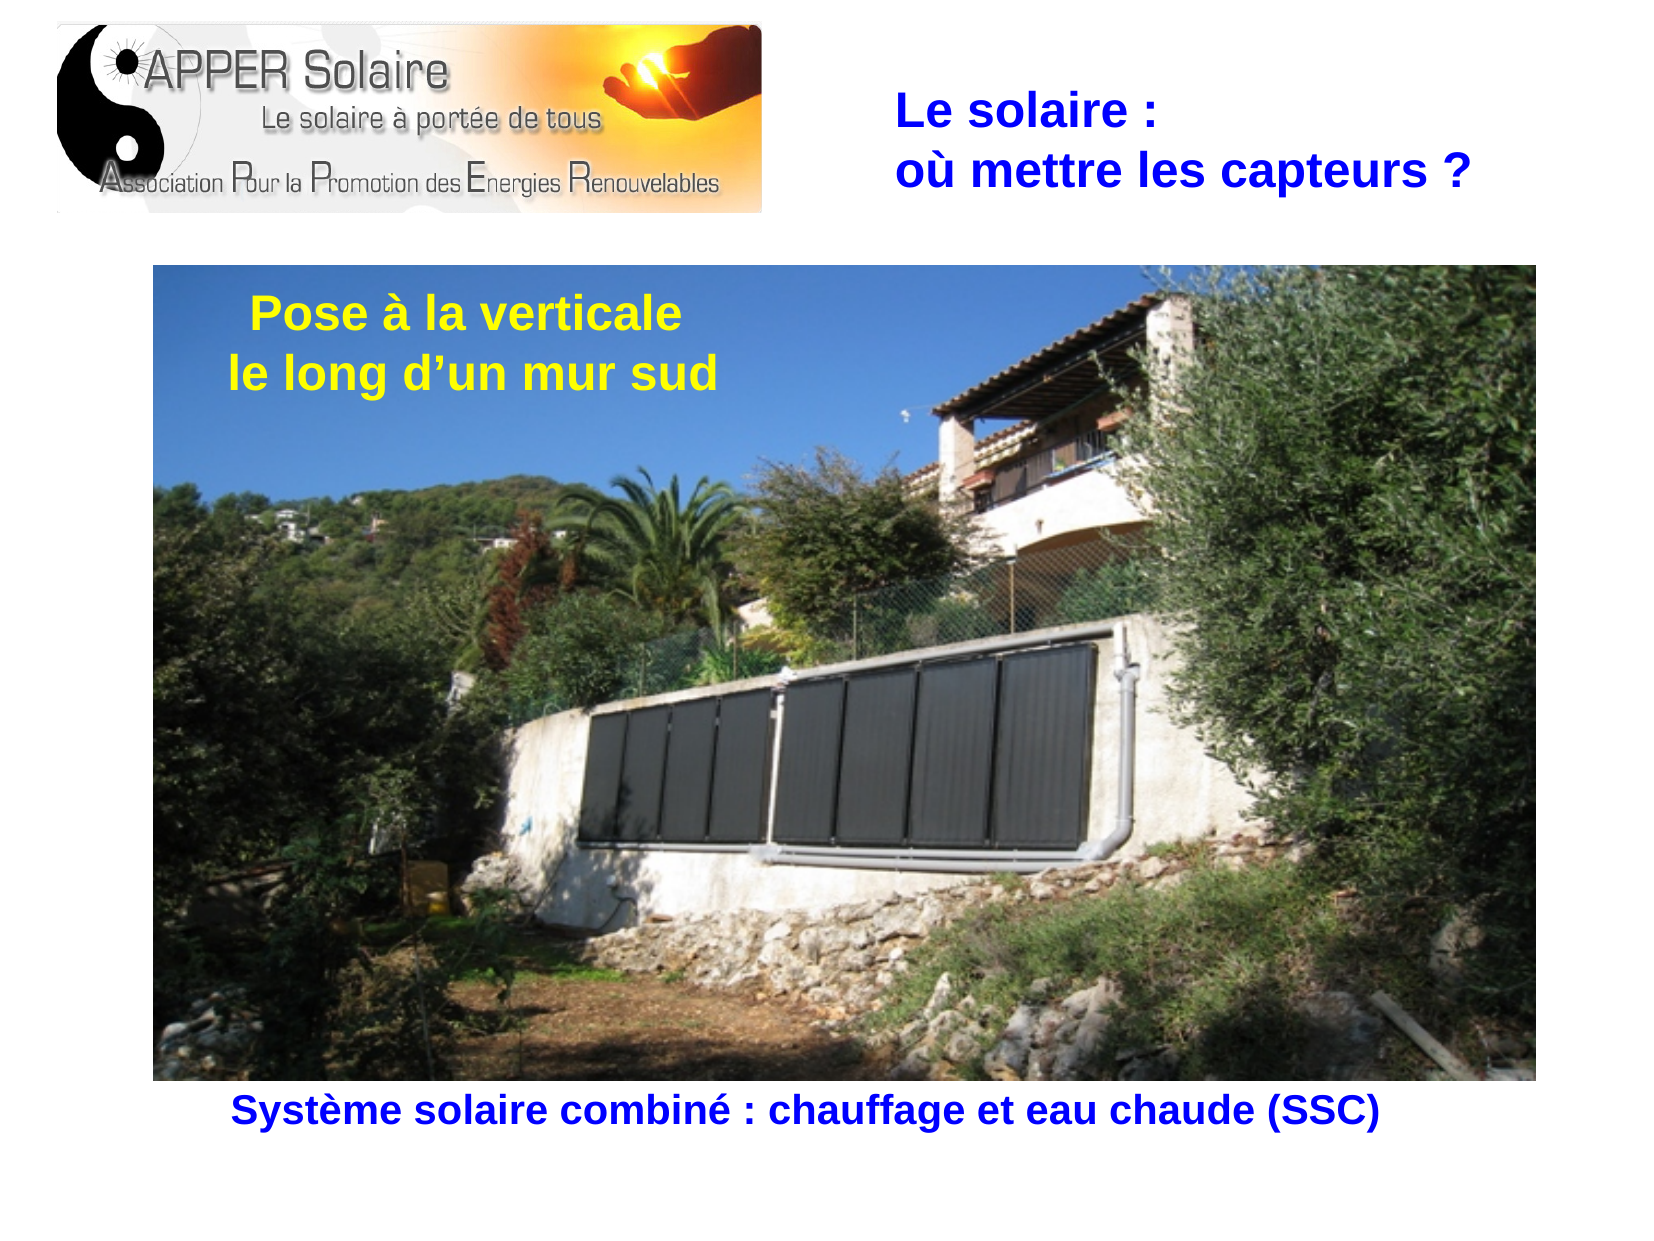

Le solaire :
où mettre les capteurs ?
Pose à la verticale
 le long d’un mur sud
Capteurs plans posés au sol dans le jardin
Système solaire combiné : chauffage et eau chaude (SSC)